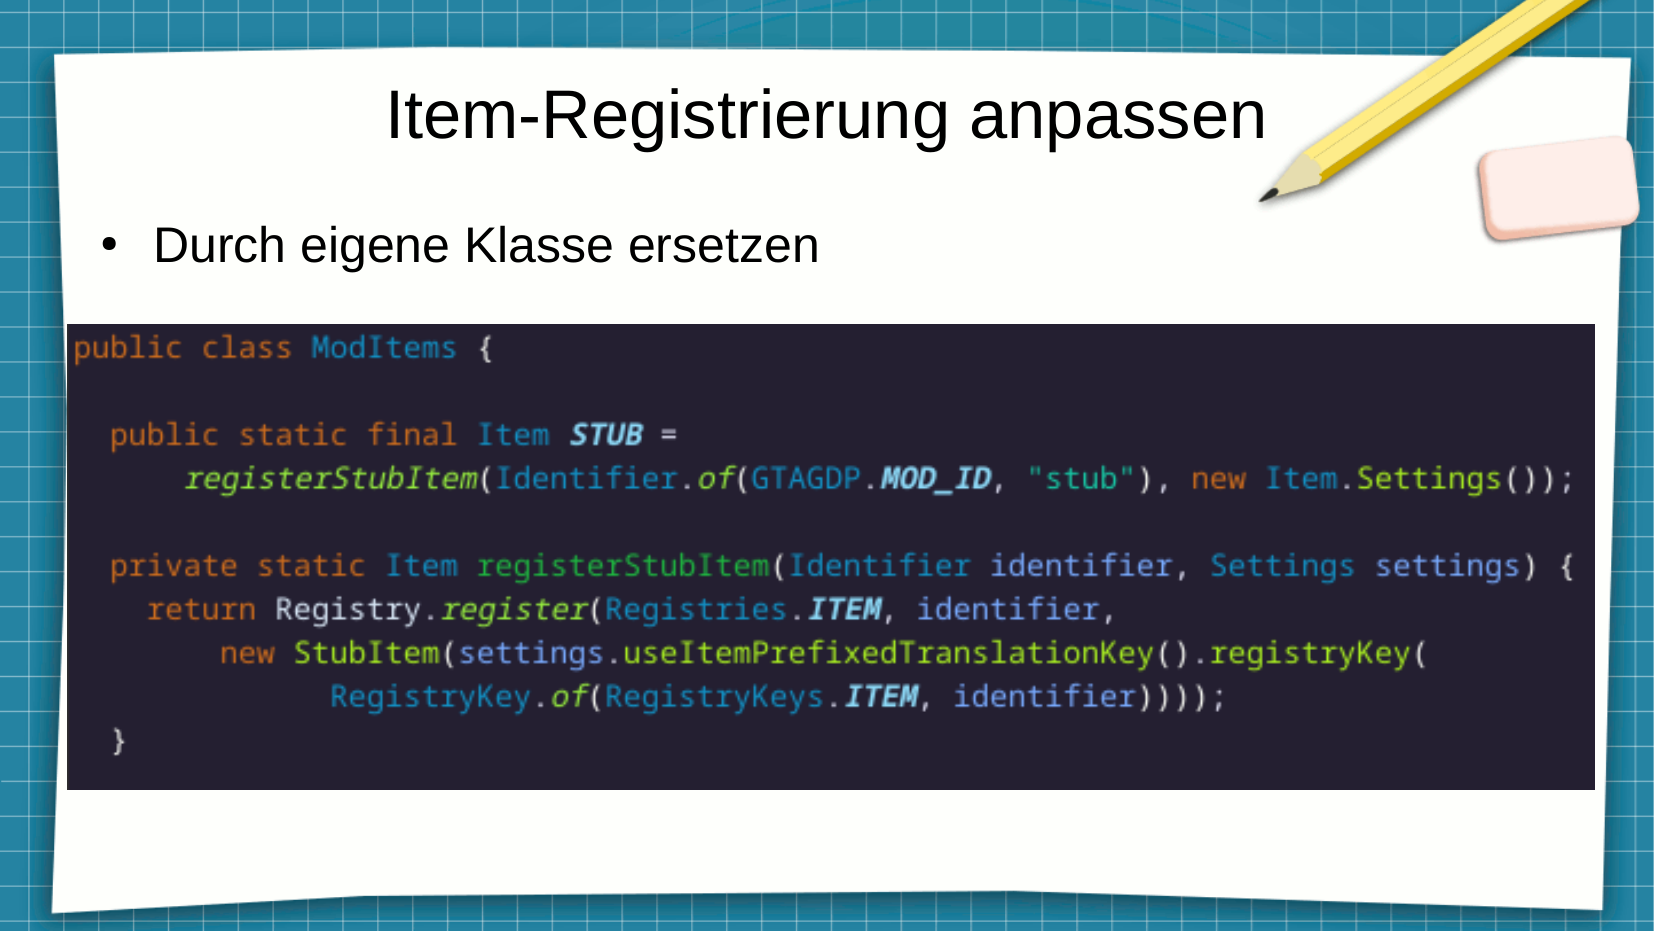

# Item-Registrierung anpassen
Durch eigene Klasse ersetzen